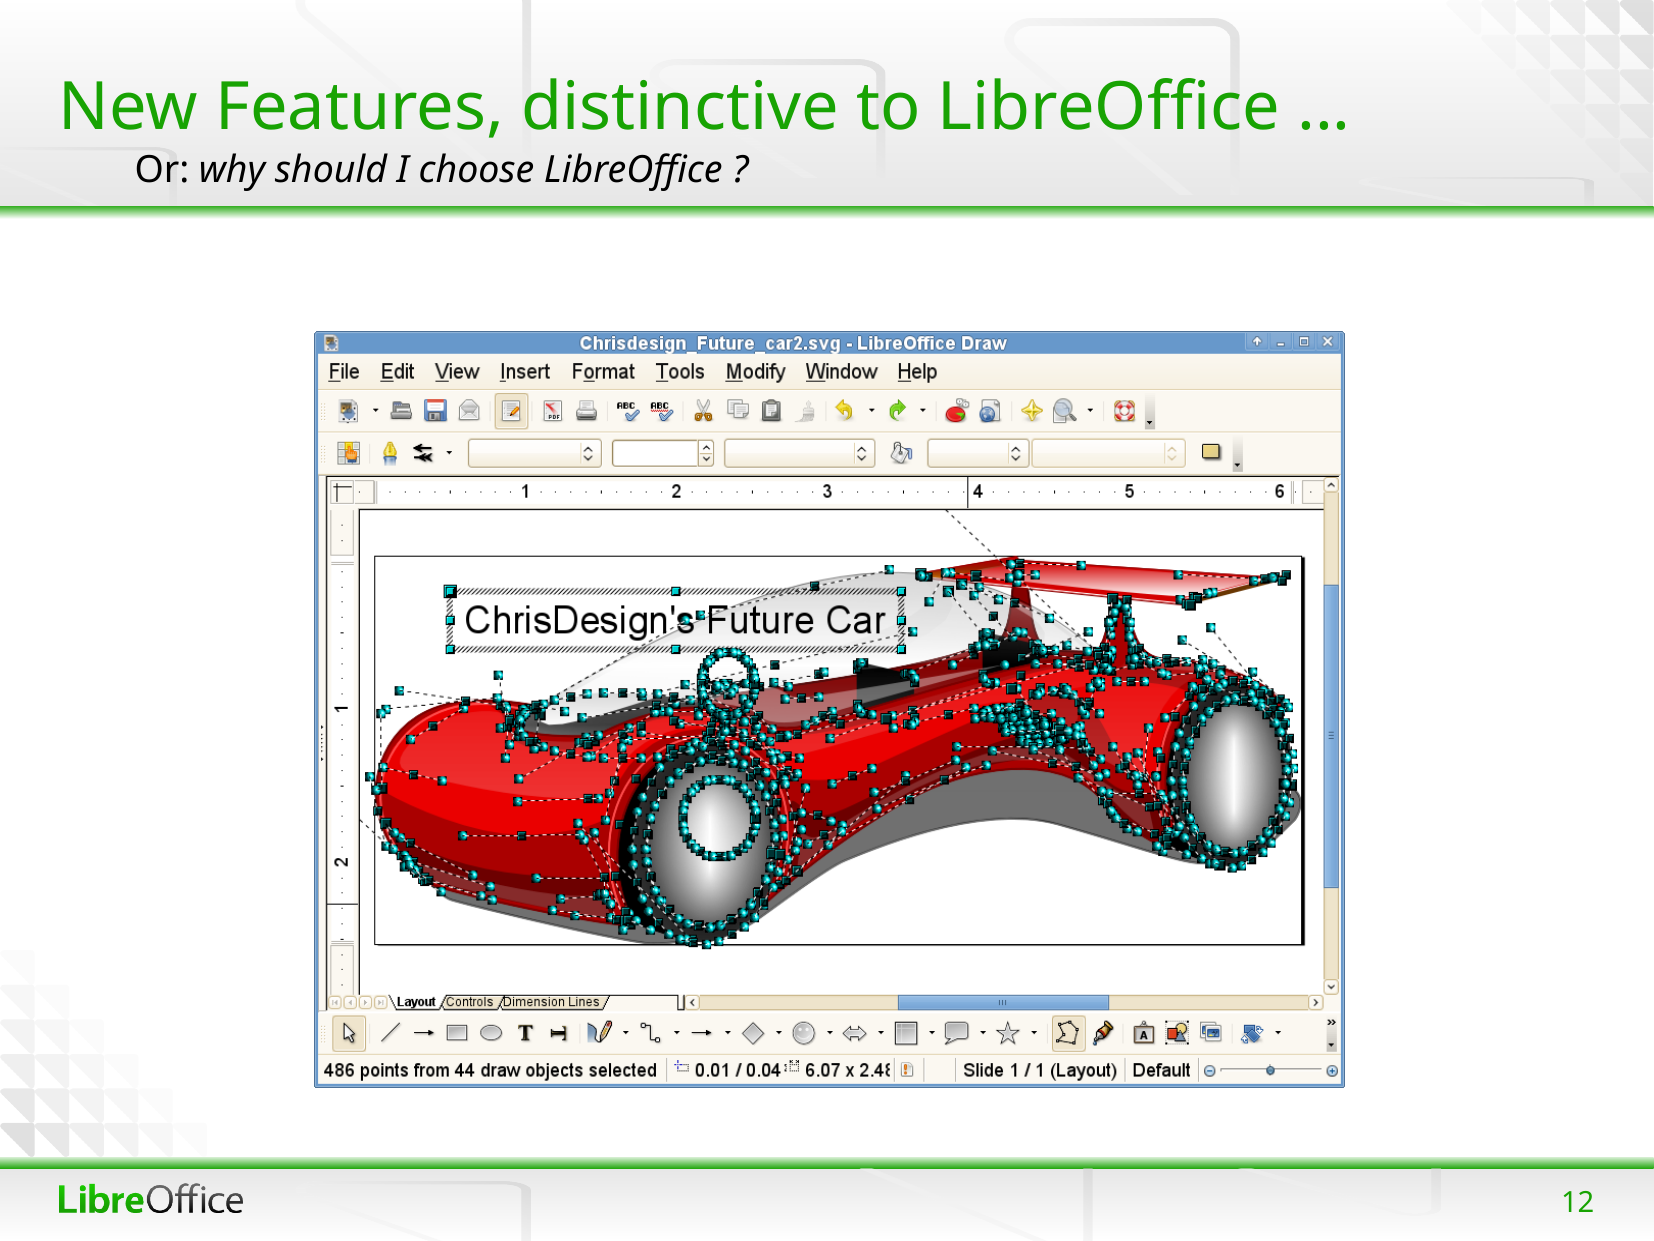

# New Features, distinctive to LibreOffice ...
Or: why should I choose LibreOffice ?
12